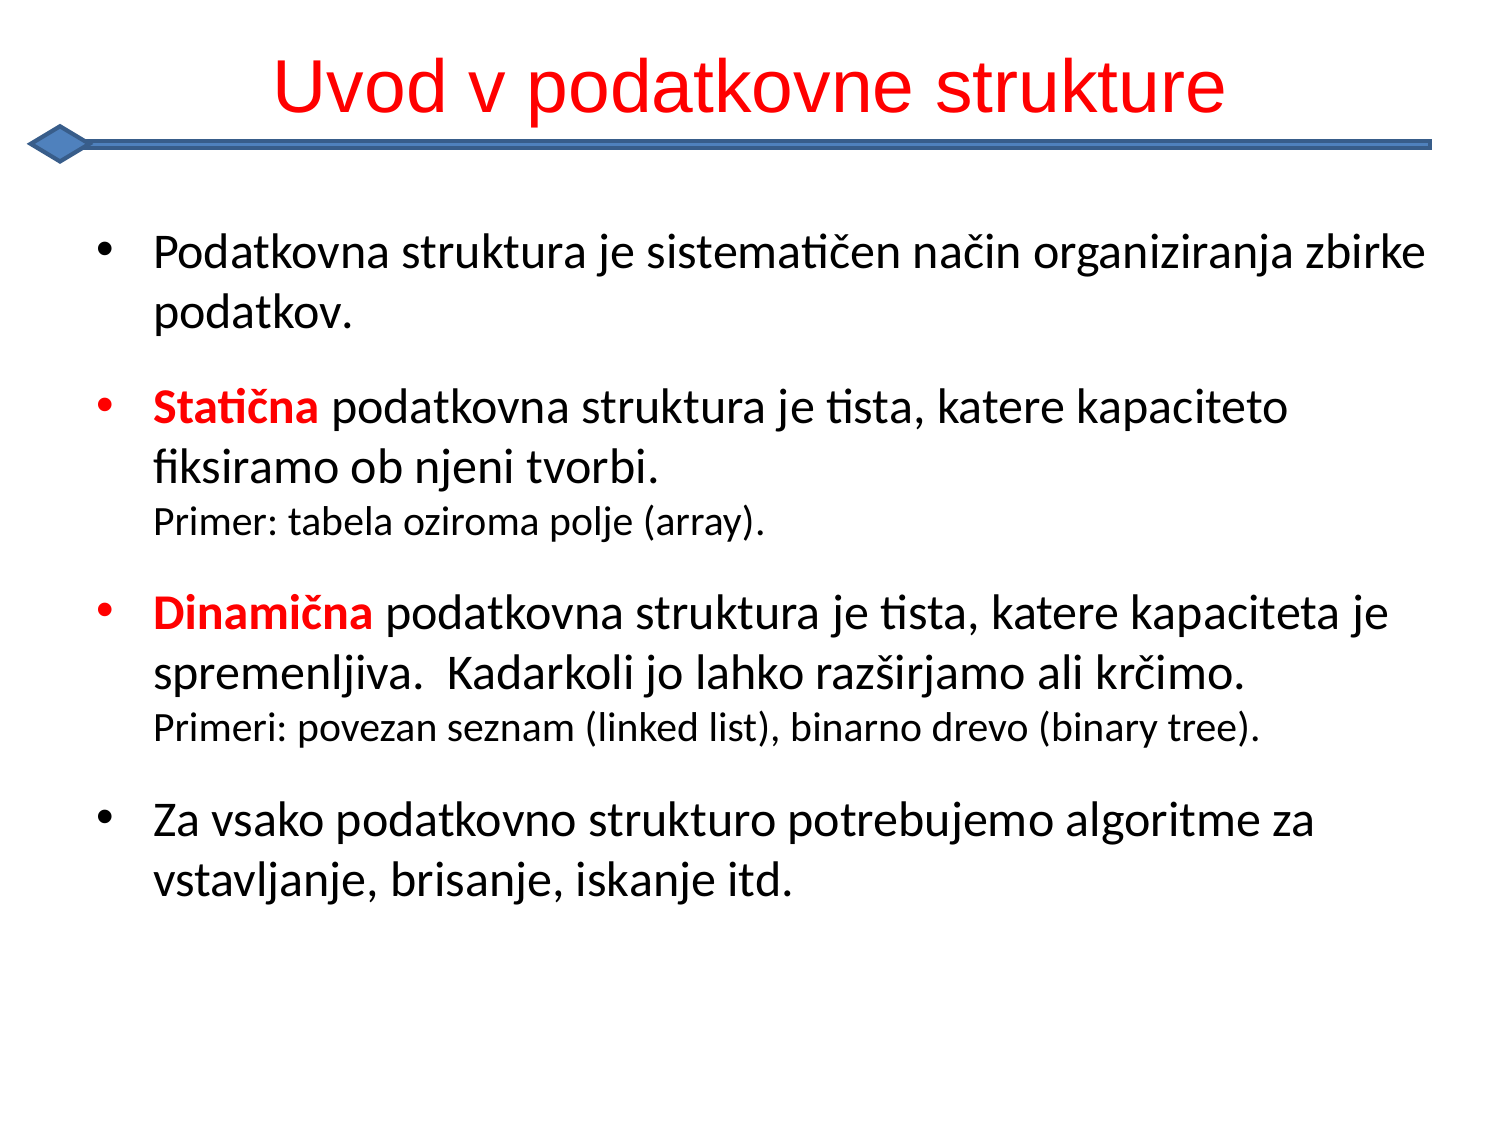

# Uvod v podatkovne strukture
Podatkovna struktura je sistematičen način organiziranja zbirke podatkov.
Statična podatkovna struktura je tista, katere kapaciteto fiksiramo ob njeni tvorbi.
Primer: tabela oziroma polje (array).
Dinamična podatkovna struktura je tista, katere kapaciteta je spremenljiva. Kadarkoli jo lahko razširjamo ali krčimo.
Primeri: povezan seznam (linked list), binarno drevo (binary tree).
Za vsako podatkovno strukturo potrebujemo algoritme za vstavljanje, brisanje, iskanje itd.